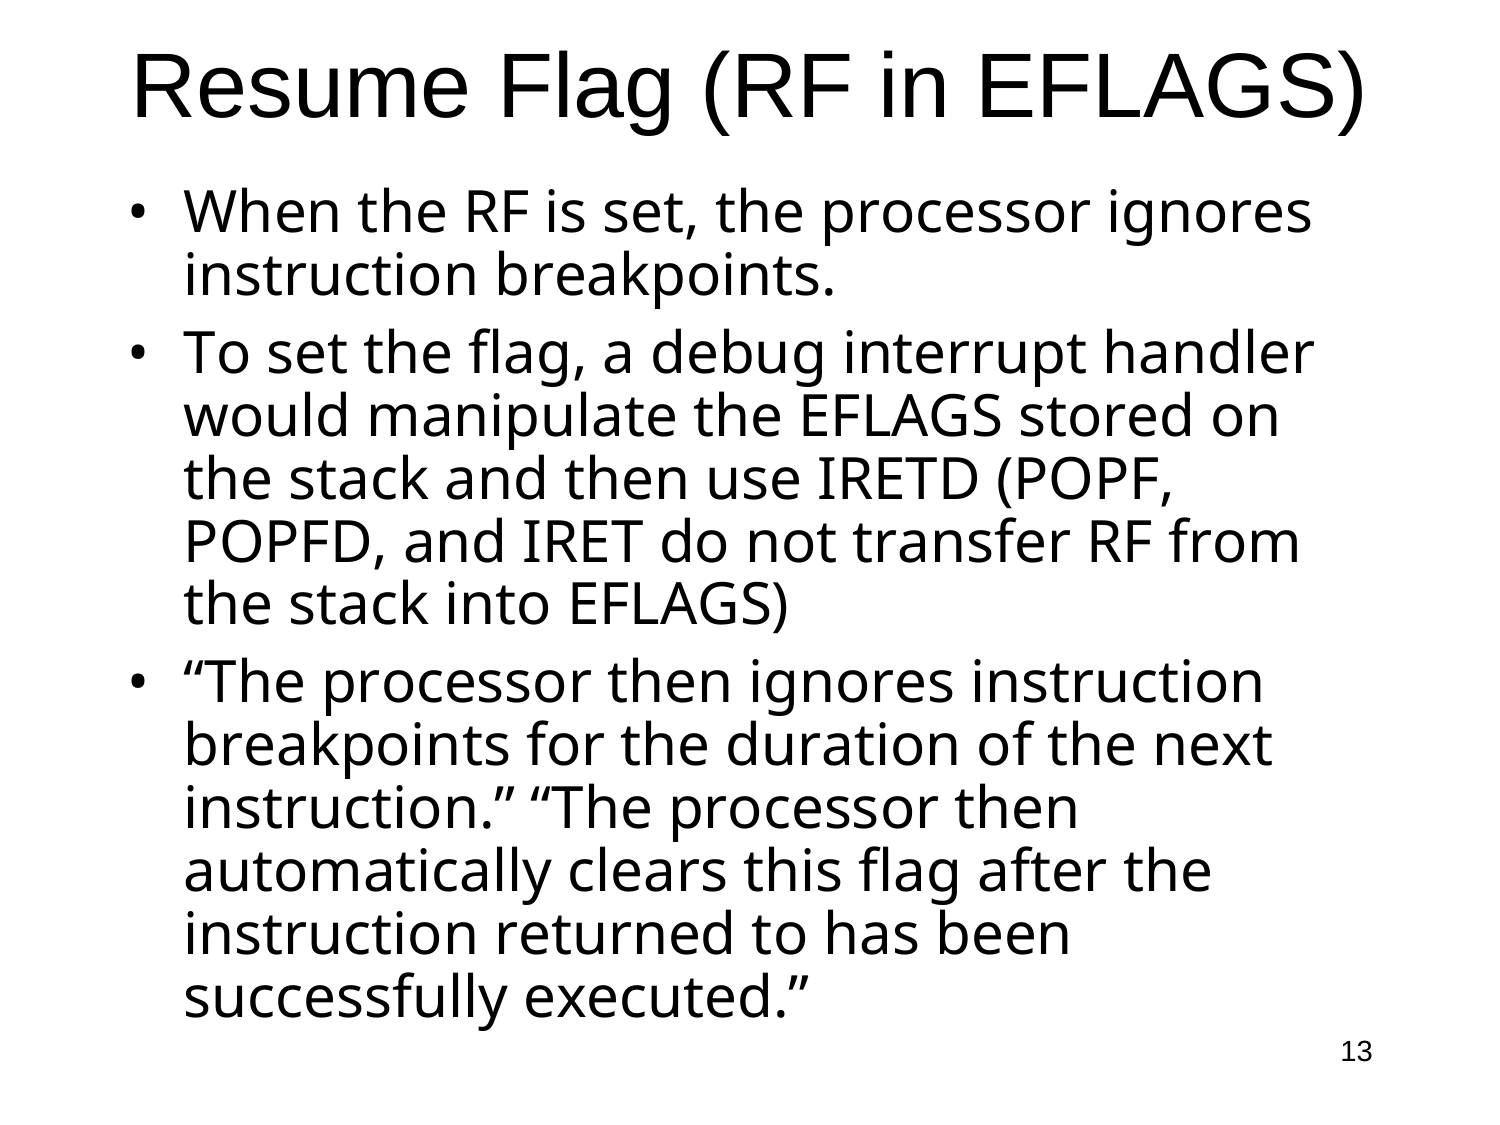

# Resume Flag (RF in EFLAGS)
When the RF is set, the processor ignores instruction breakpoints.
To set the flag, a debug interrupt handler would manipulate the EFLAGS stored on the stack and then use IRETD (POPF, POPFD, and IRET do not transfer RF from the stack into EFLAGS)
“The processor then ignores instruction breakpoints for the duration of the next instruction.” “The processor then automatically clears this flag after the instruction returned to has been successfully executed.”